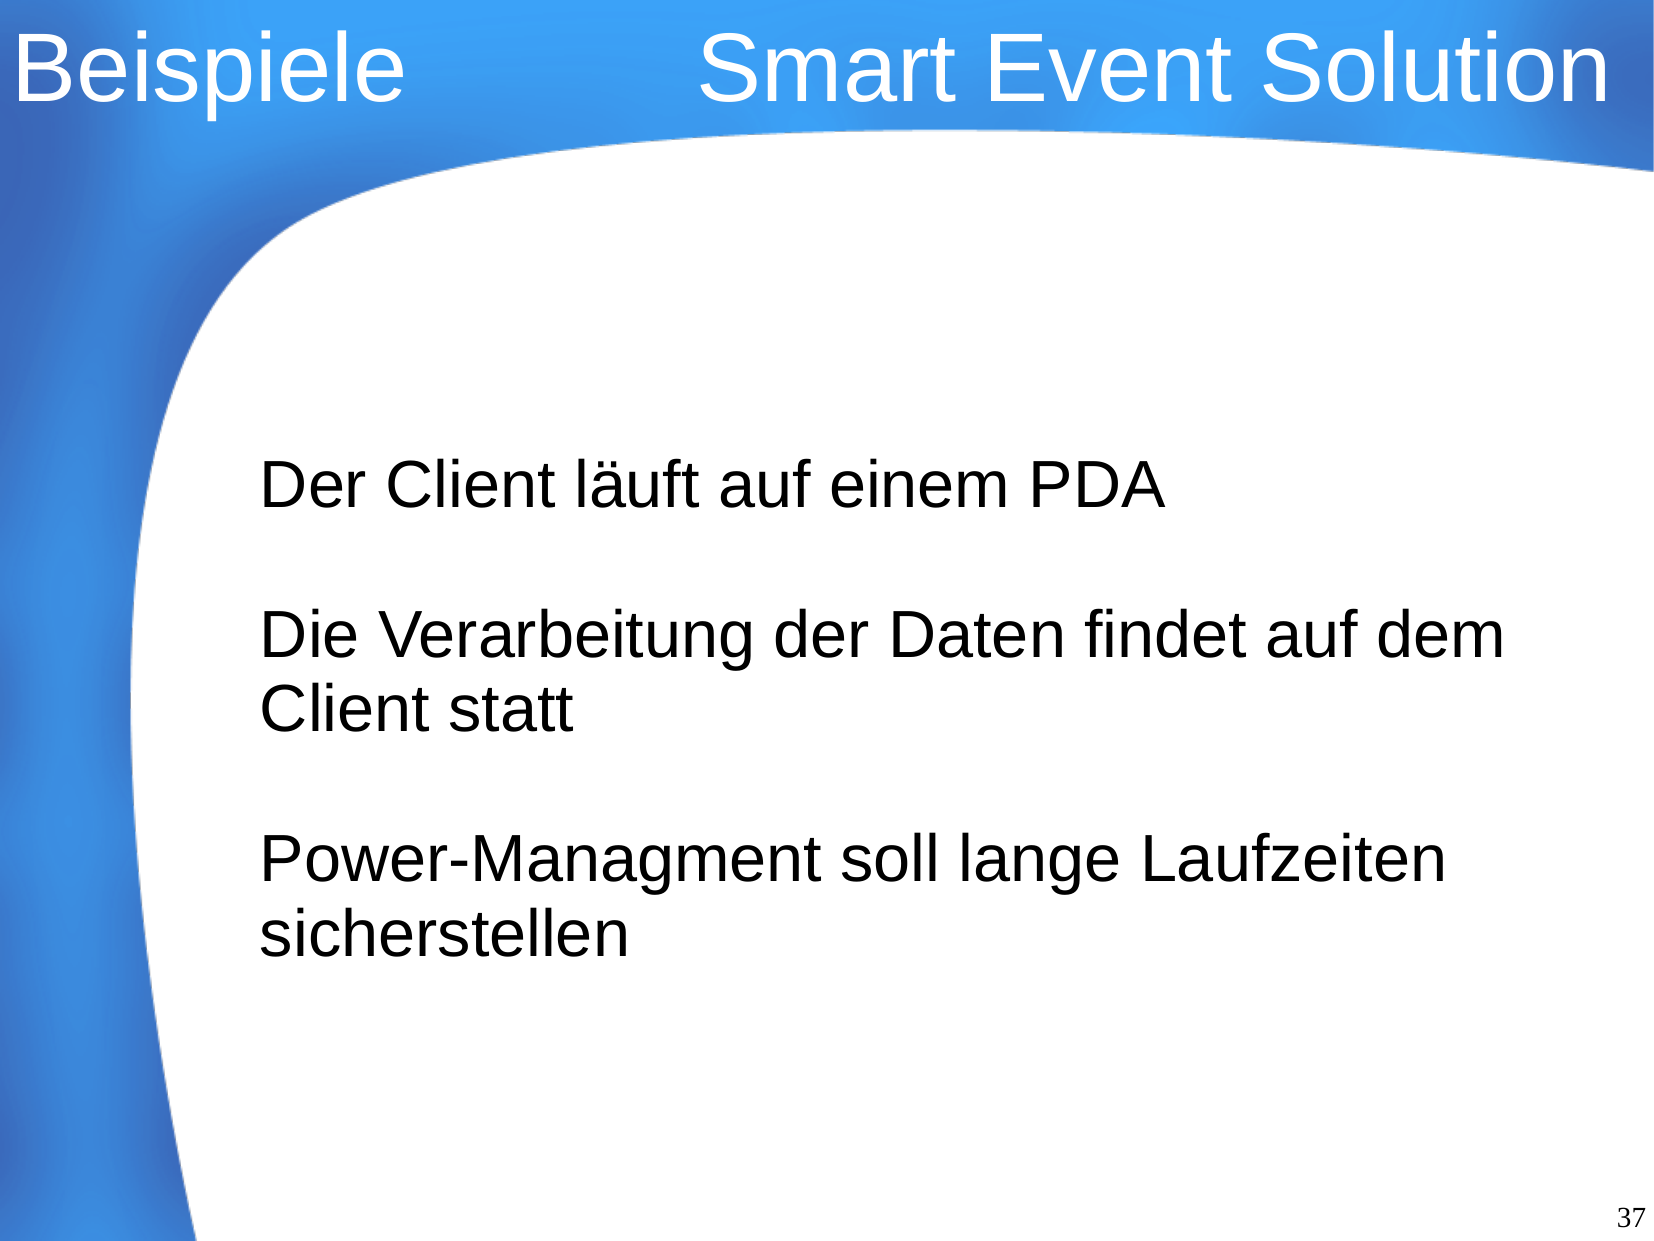

Beispiele
# Smart Event Solution
Der Client läuft auf einem PDA
Die Verarbeitung der Daten findet auf dem Client statt
Power-Managment soll lange Laufzeiten sicherstellen
37